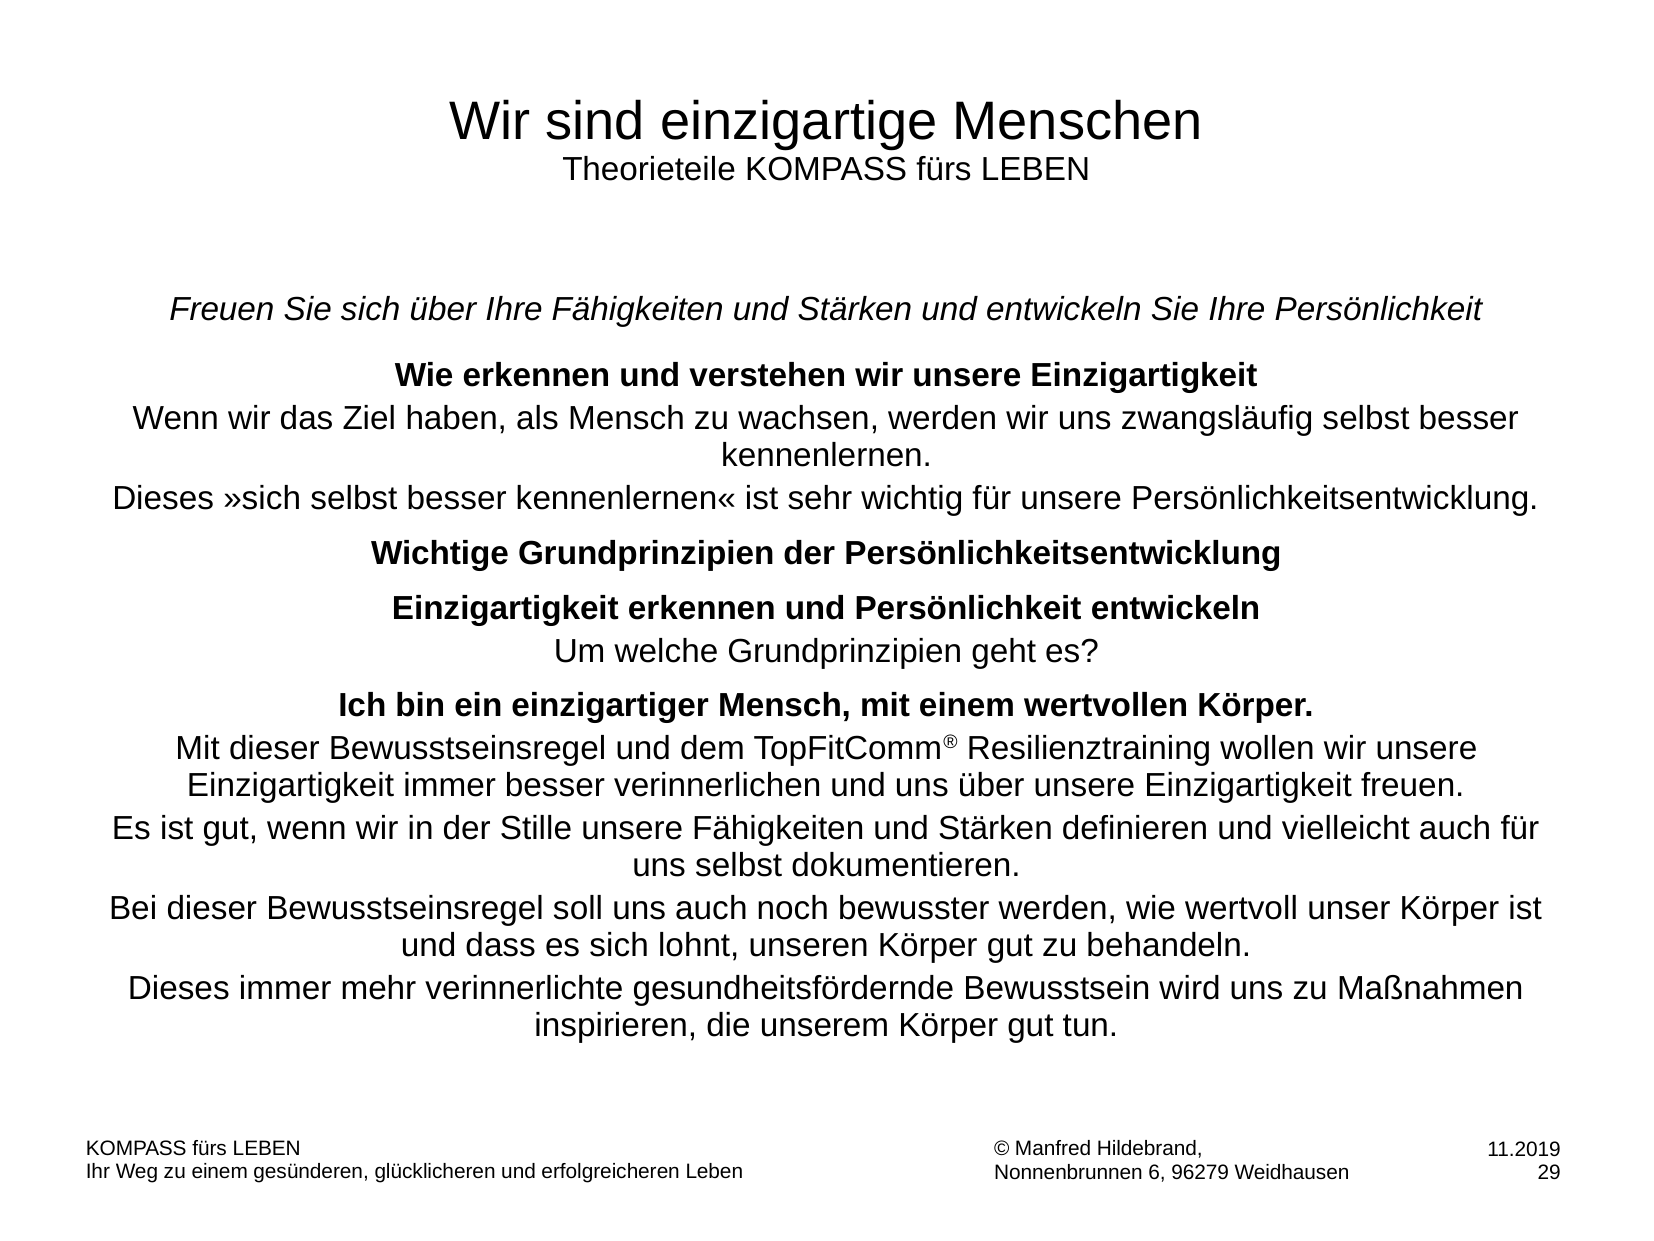

# Wir sind einzigartige Menschen Theorieteile KOMPASS fürs LEBEN
Freuen Sie sich über Ihre Fähigkeiten und Stärken und entwickeln Sie Ihre Persönlichkeit
Wie erkennen und verstehen wir unsere Einzigartigkeit
Wenn wir das Ziel haben, als Mensch zu wachsen, werden wir uns zwangsläufig selbst besser kennenlernen.
Dieses »sich selbst besser kennenlernen« ist sehr wichtig für unsere Persönlichkeitsentwicklung.
Wichtige Grundprinzipien der Persönlichkeitsentwicklung
Einzigartigkeit erkennen und Persönlichkeit entwickeln
Um welche Grundprinzipien geht es?
Ich bin ein einzigartiger Mensch, mit einem wertvollen Körper.
Mit dieser Bewusstseinsregel und dem TopFitComm® Resilienztraining wollen wir unsere Einzigartigkeit immer besser verinnerlichen und uns über unsere Einzigartigkeit freuen.
Es ist gut, wenn wir in der Stille unsere Fähigkeiten und Stärken definieren und vielleicht auch für uns selbst dokumentieren.
Bei dieser Bewusstseinsregel soll uns auch noch bewusster werden, wie wertvoll unser Körper ist und dass es sich lohnt, unseren Körper gut zu behandeln.
Dieses immer mehr verinnerlichte gesundheitsfördernde Bewusstsein wird uns zu Maßnahmen inspirieren, die unserem Körper gut tun.
KOMPASS fürs LEBEN
Ihr Weg zu einem gesünderen, glücklicheren und erfolgreicheren Leben
© Manfred Hildebrand,
Nonnenbrunnen 6, 96279 Weidhausen
11.2019
29